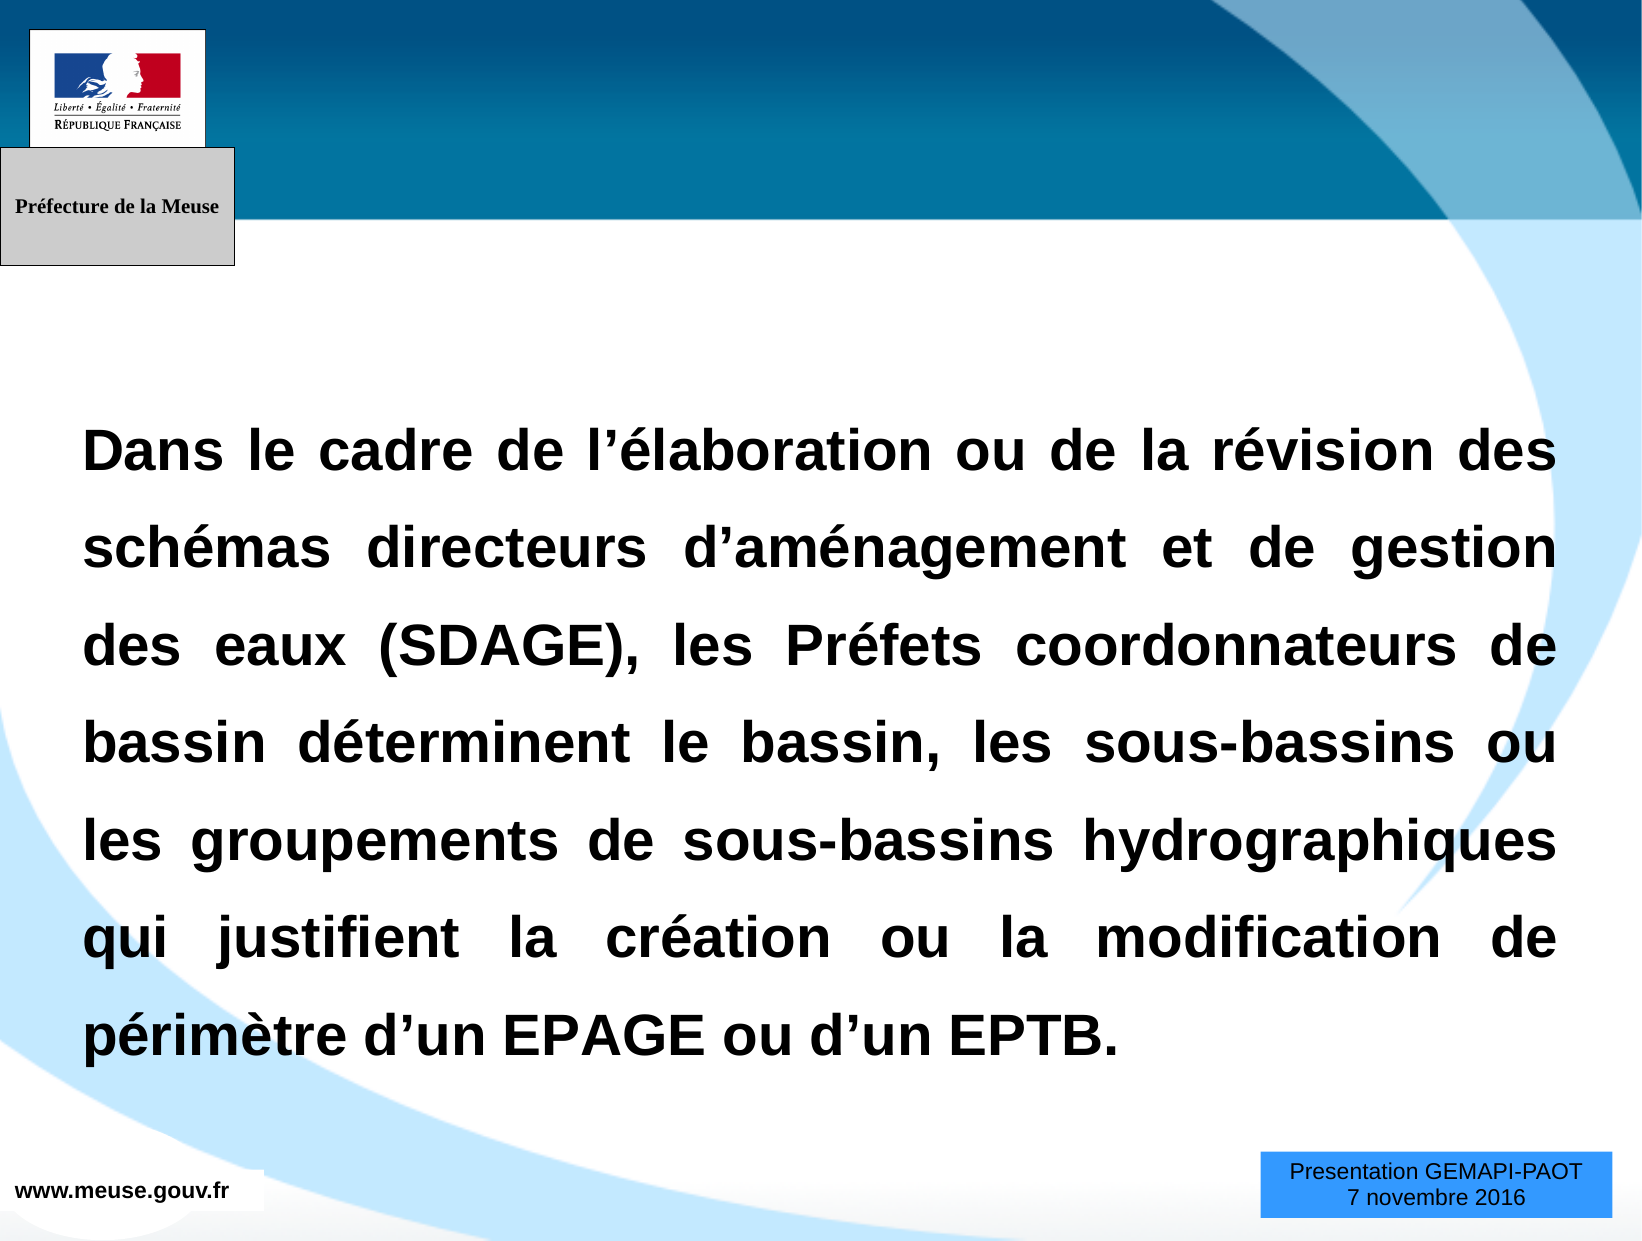

# Dans le cadre de l’élaboration ou de la révision des schémas directeurs d’aménagement et de gestion des eaux (SDAGE), les Préfets coordonnateurs de bassin déterminent le bassin, les sous-bassins ou les groupements de sous-bassins hydrographiques qui justifient la création ou la modification de périmètre d’un EPAGE ou d’un EPTB.